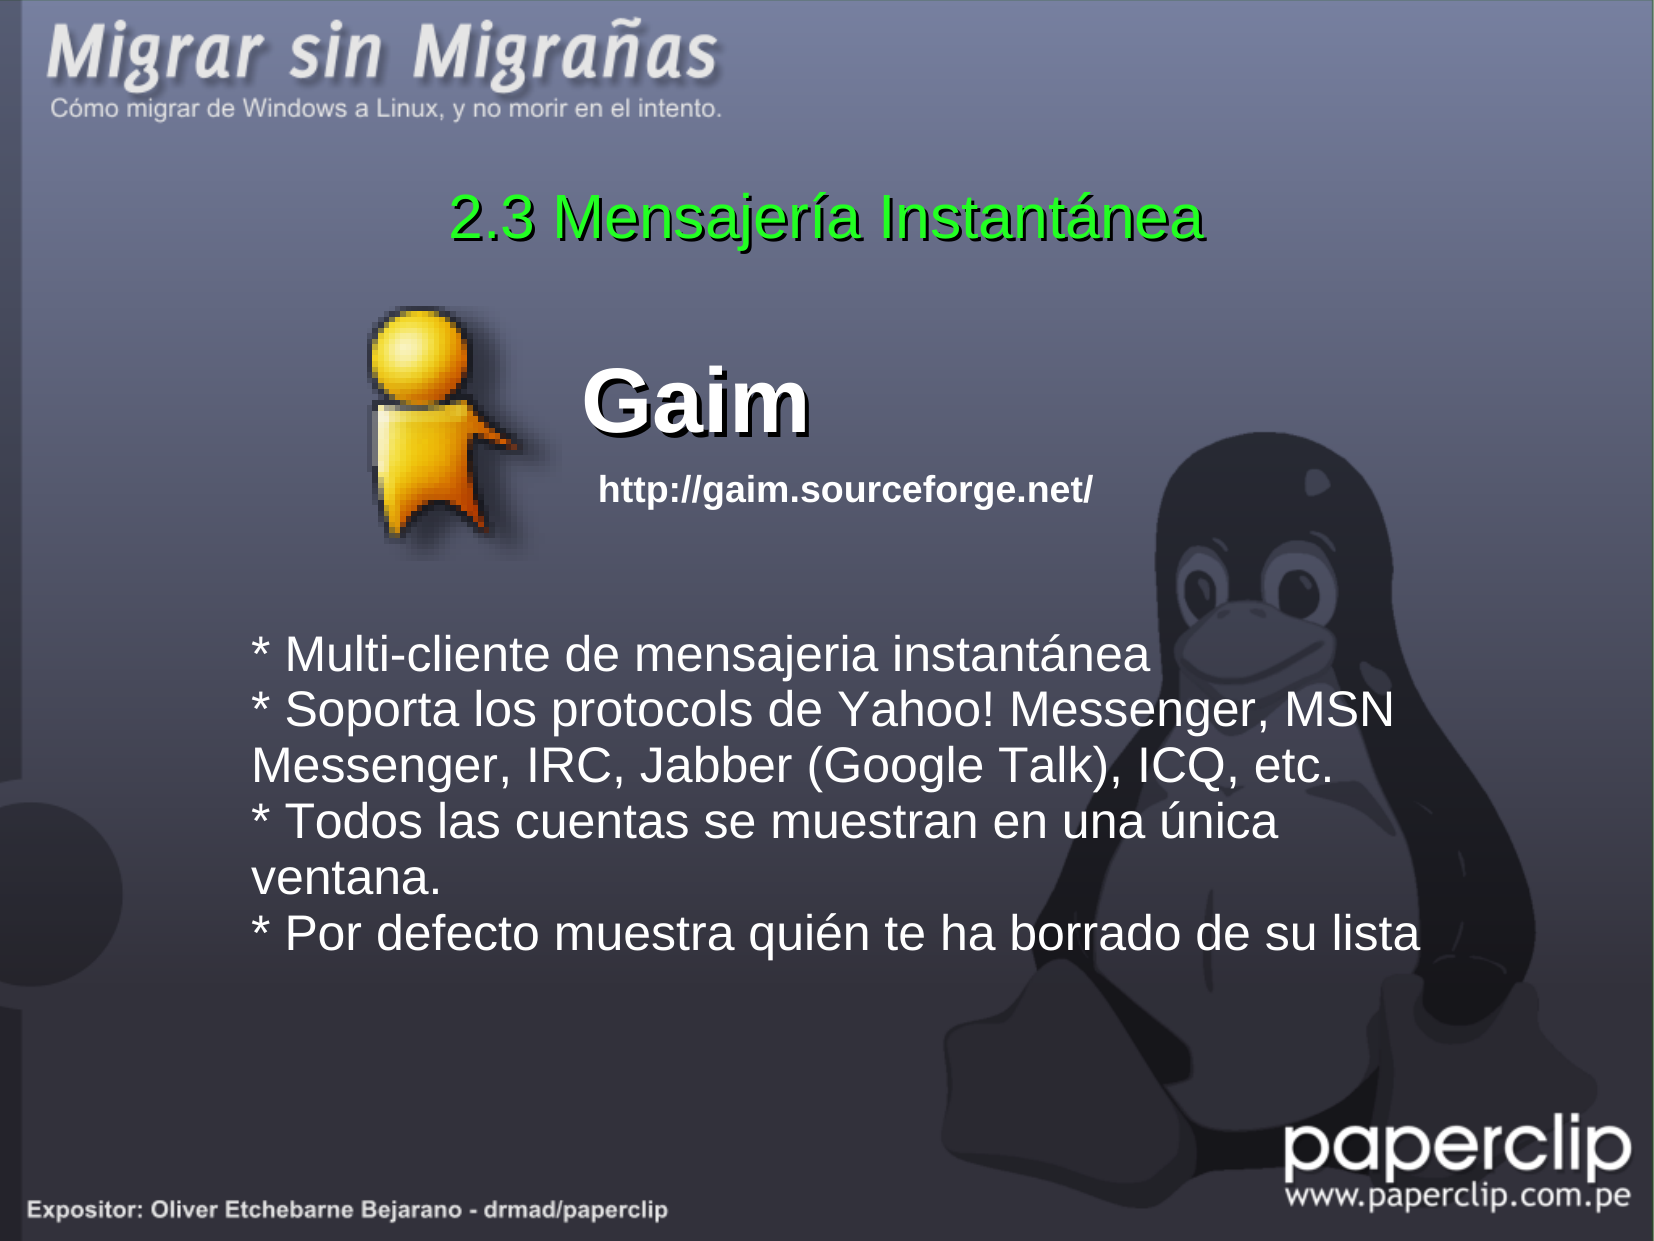

# 2.3 Mensajería Instantánea
Gaim
http://gaim.sourceforge.net/
* Multi-cliente de mensajeria instantánea
* Soporta los protocols de Yahoo! Messenger, MSN Messenger, IRC, Jabber (Google Talk), ICQ, etc.
* Todos las cuentas se muestran en una única ventana.
* Por defecto muestra quién te ha borrado de su lista